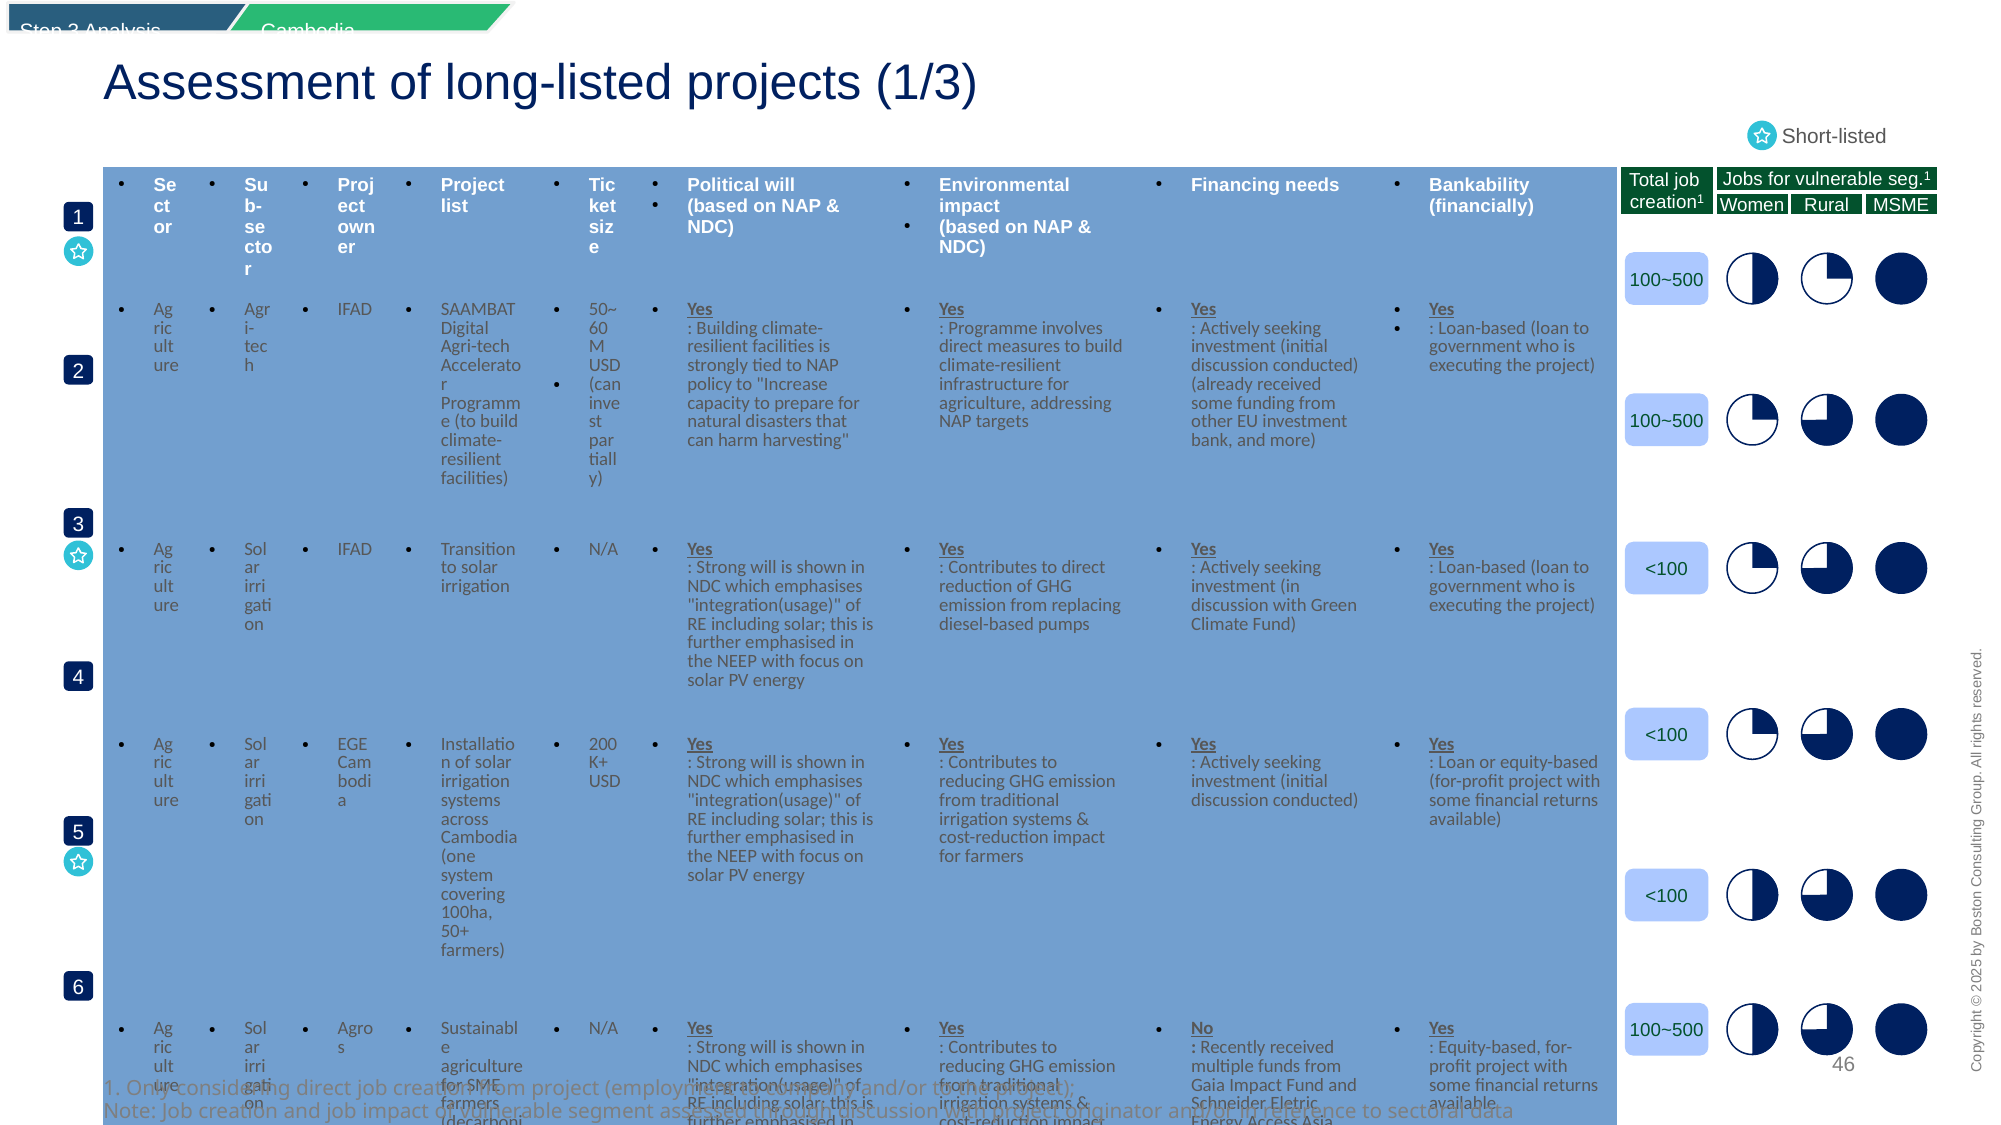

Step 3 Analysis
Cambodia
# Assessment of long-listed projects (1/3)
Short-listed
| Sector | Sub-sector | Project owner | Project list | Ticket size | Political will (based on NAP & NDC) | Environmental impact (based on NAP & NDC) | Financing needs | Bankability (financially) |
| --- | --- | --- | --- | --- | --- | --- | --- | --- |
| Agriculture | Agri-tech | IFAD | SAAMBAT Digital Agri-tech Accelerator Programme (to build climate-resilient facilities) | 50~60M USD (can invest partially) | Yes : Building climate-resilient facilities is strongly tied to NAP policy to "Increase capacity to prepare for natural disasters that can harm harvesting" | Yes : Programme involves direct measures to build climate-resilient infrastructure for agriculture, addressing NAP targets | Yes : Actively seeking investment (initial discussion conducted) (already received some funding from other EU investment bank, and more) | Yes : Loan-based (loan to government who is executing the project) |
| Agriculture | Solar irrigation | IFAD | Transition to solar irrigation | N/A | Yes : Strong will is shown in NDC which emphasises "integration(usage)" of RE including solar; this is further emphasised in the NEEP with focus on solar PV energy | Yes : Contributes to direct reduction of GHG emission from replacing diesel-based pumps | Yes : Actively seeking investment (in discussion with Green Climate Fund) | Yes : Loan-based (loan to government who is executing the project) |
| Agriculture | Solar irrigation | EGE Cambodia | Installation of solar irrigation systems across Cambodia (one system covering 100ha, 50+ farmers) | 200K+ USD | Yes : Strong will is shown in NDC which emphasises "integration(usage)" of RE including solar; this is further emphasised in the NEEP with focus on solar PV energy | Yes : Contributes to reducing GHG emission from traditional irrigation systems & cost-reduction impact for farmers | Yes : Actively seeking investment (initial discussion conducted) | Yes : Loan or equity-based (for-profit project with some financial returns available) |
| Agriculture | Solar irrigation | Agros | Sustainable agriculture for SME farmers (decarbonisation through solar irrigation) | N/A | Yes : Strong will is shown in NDC which emphasises "integration(usage)" of RE including solar; this is further emphasised in the NEEP with focus on solar PV energy | Yes : Contributes to reducing GHG emission from traditional irrigation systems & cost-reduction impact for farmers | No : Recently received multiple funds from Gaia Impact Fund and Schneider Eletric Energy Access Asia | Yes : Equity-based, for-profit project with some financial returns available |
| Agriculture | Biodigester | ATEC Bio | Expansion of biodigester installation across Cambodia | 0.5~2M USD | Yes : "Construction of biodigesters (small to large scale)" is a key policy action in NDC; expected to mitigate 4 tons of GHG emission per year for each unit | Yes : Contributes to direct reduction of GHG emission from replacing charcoal cookstoves | Yes : Actively seeking investment (initial discussion conducted) | Yes : Equity-based project with some financial returns available (biz. Expecting $150M annual revenue) |
| Agriculture | Biodigester | Government-owned project (MAFF) | National Biodigester Programme | N/A | Yes : Government led & key policies are stated in NDC to install small to large scale biodigesters nation-wide | Yes : Contributes significantly to producing renewable energy & sustainable manure management in agriculture | No : Already received multiple donations with 28K biodigesters installed so-far | No : Not structured for equity or loan/debt |
Total job
creation1
Jobs for vulnerable seg.1
Women
Rural
MSME
1
100~500
2
100~500
3
<100
4
<100
5
<100
6
100~500
1. Only considering direct job creation from project (employment to company and/or to the project);
Note: Job creation and job impact of vulnerable segment assessed through discussion with project originator and/or in reference to sectoral data